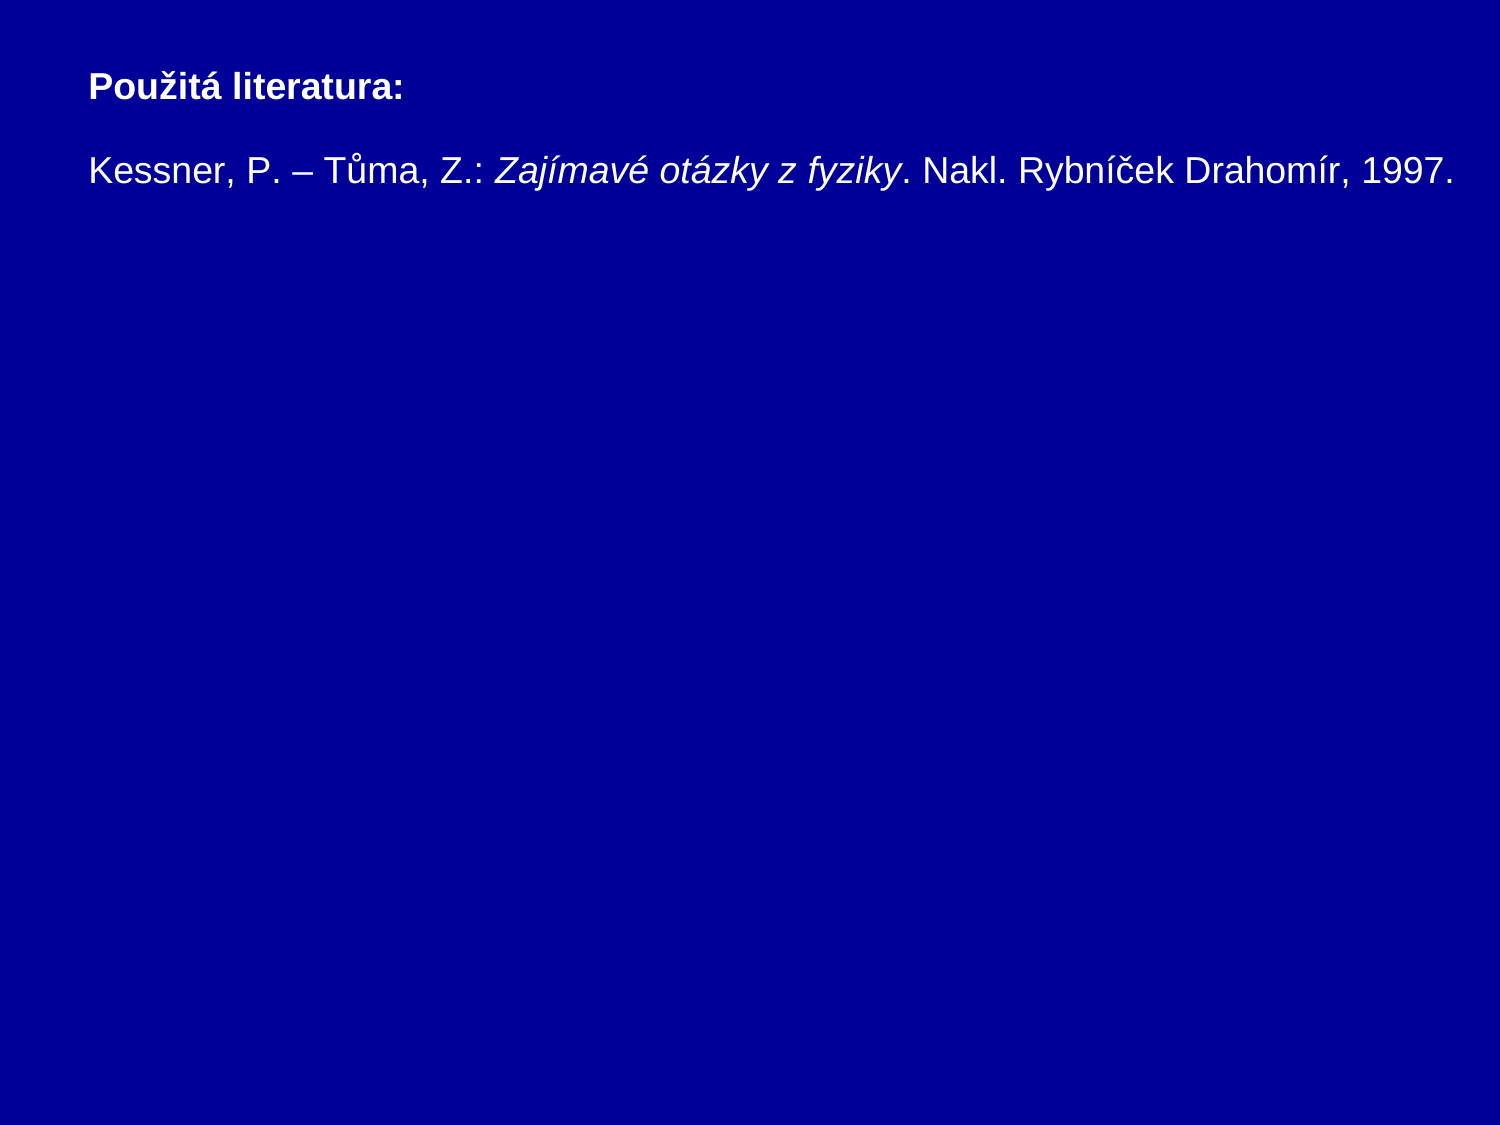

Použitá literatura:
Kessner, P. – Tůma, Z.: Zajímavé otázky z fyziky. Nakl. Rybníček Drahomír, 1997.